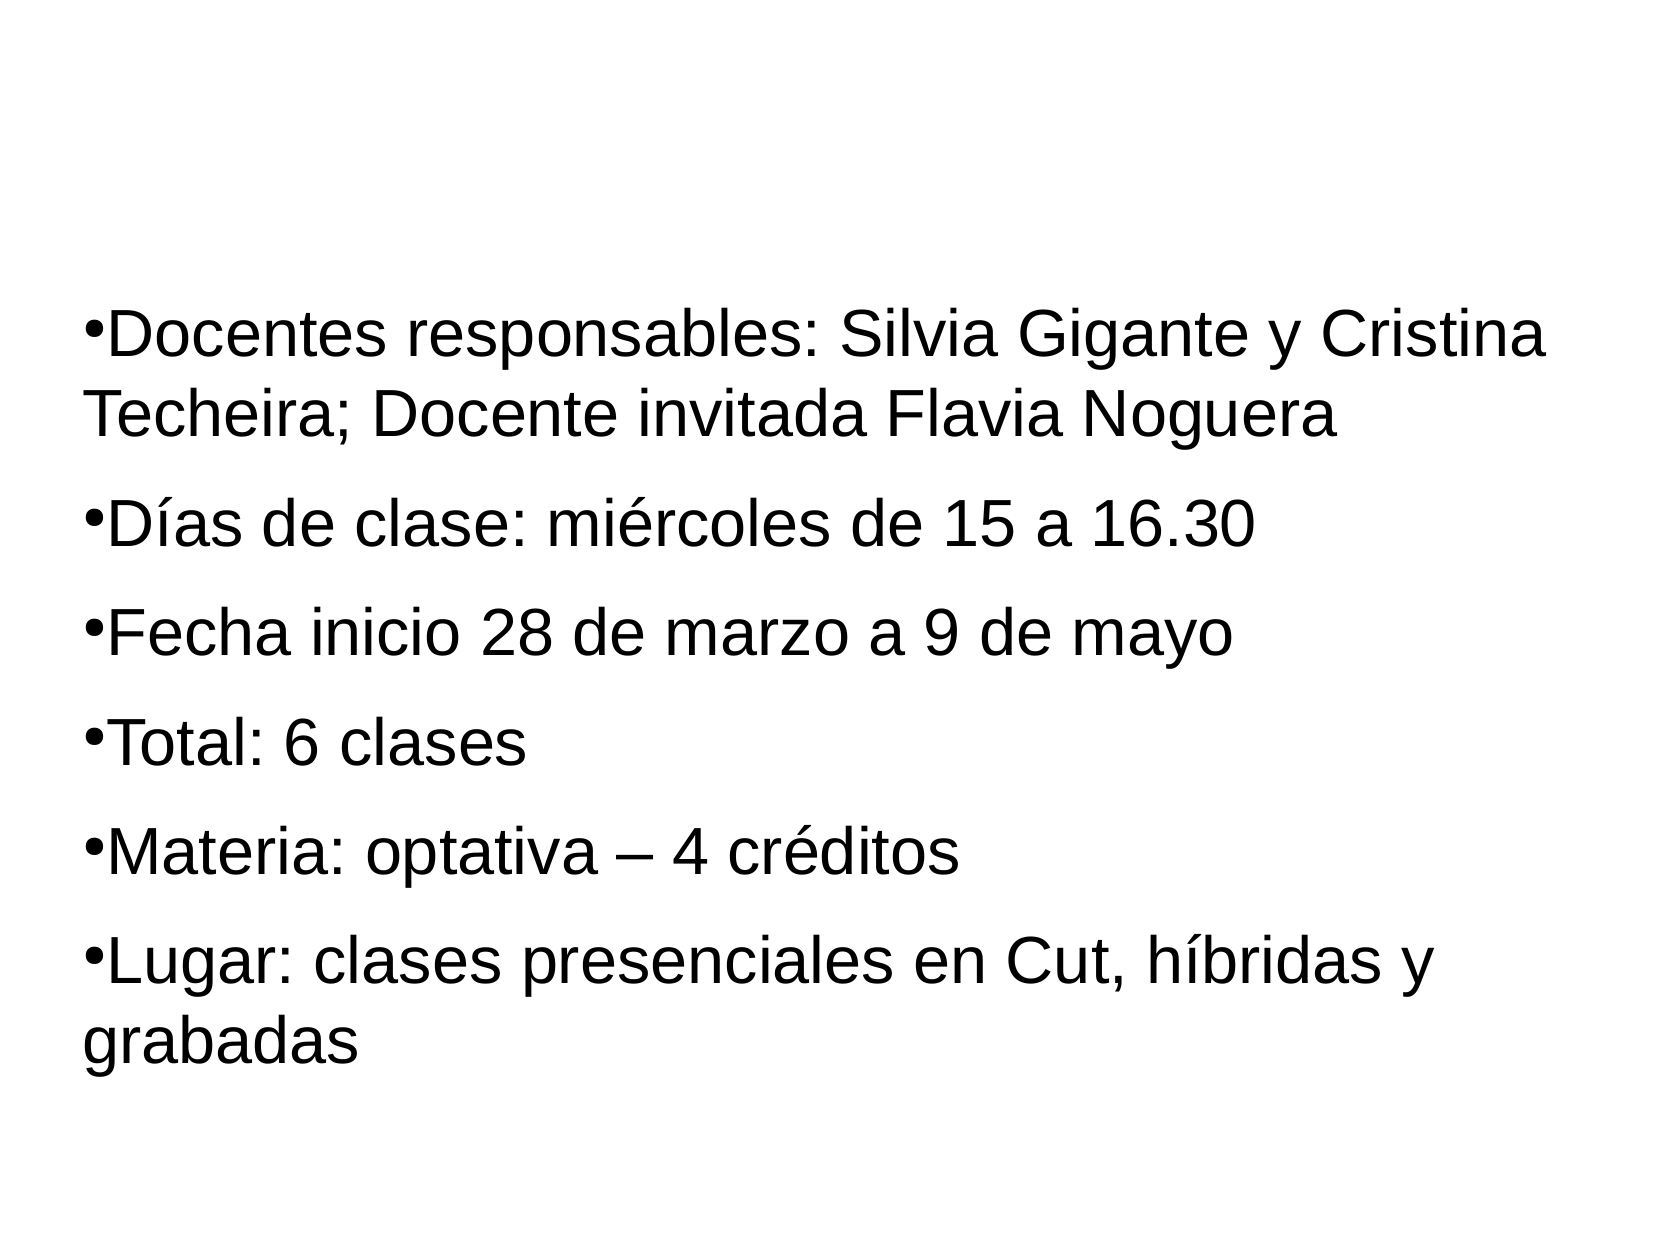

# Docentes responsables: Silvia Gigante y Cristina Techeira; Docente invitada Flavia Noguera
Días de clase: miércoles de 15 a 16.30
Fecha inicio 28 de marzo a 9 de mayo
Total: 6 clases
Materia: optativa – 4 créditos
Lugar: clases presenciales en Cut, híbridas y grabadas